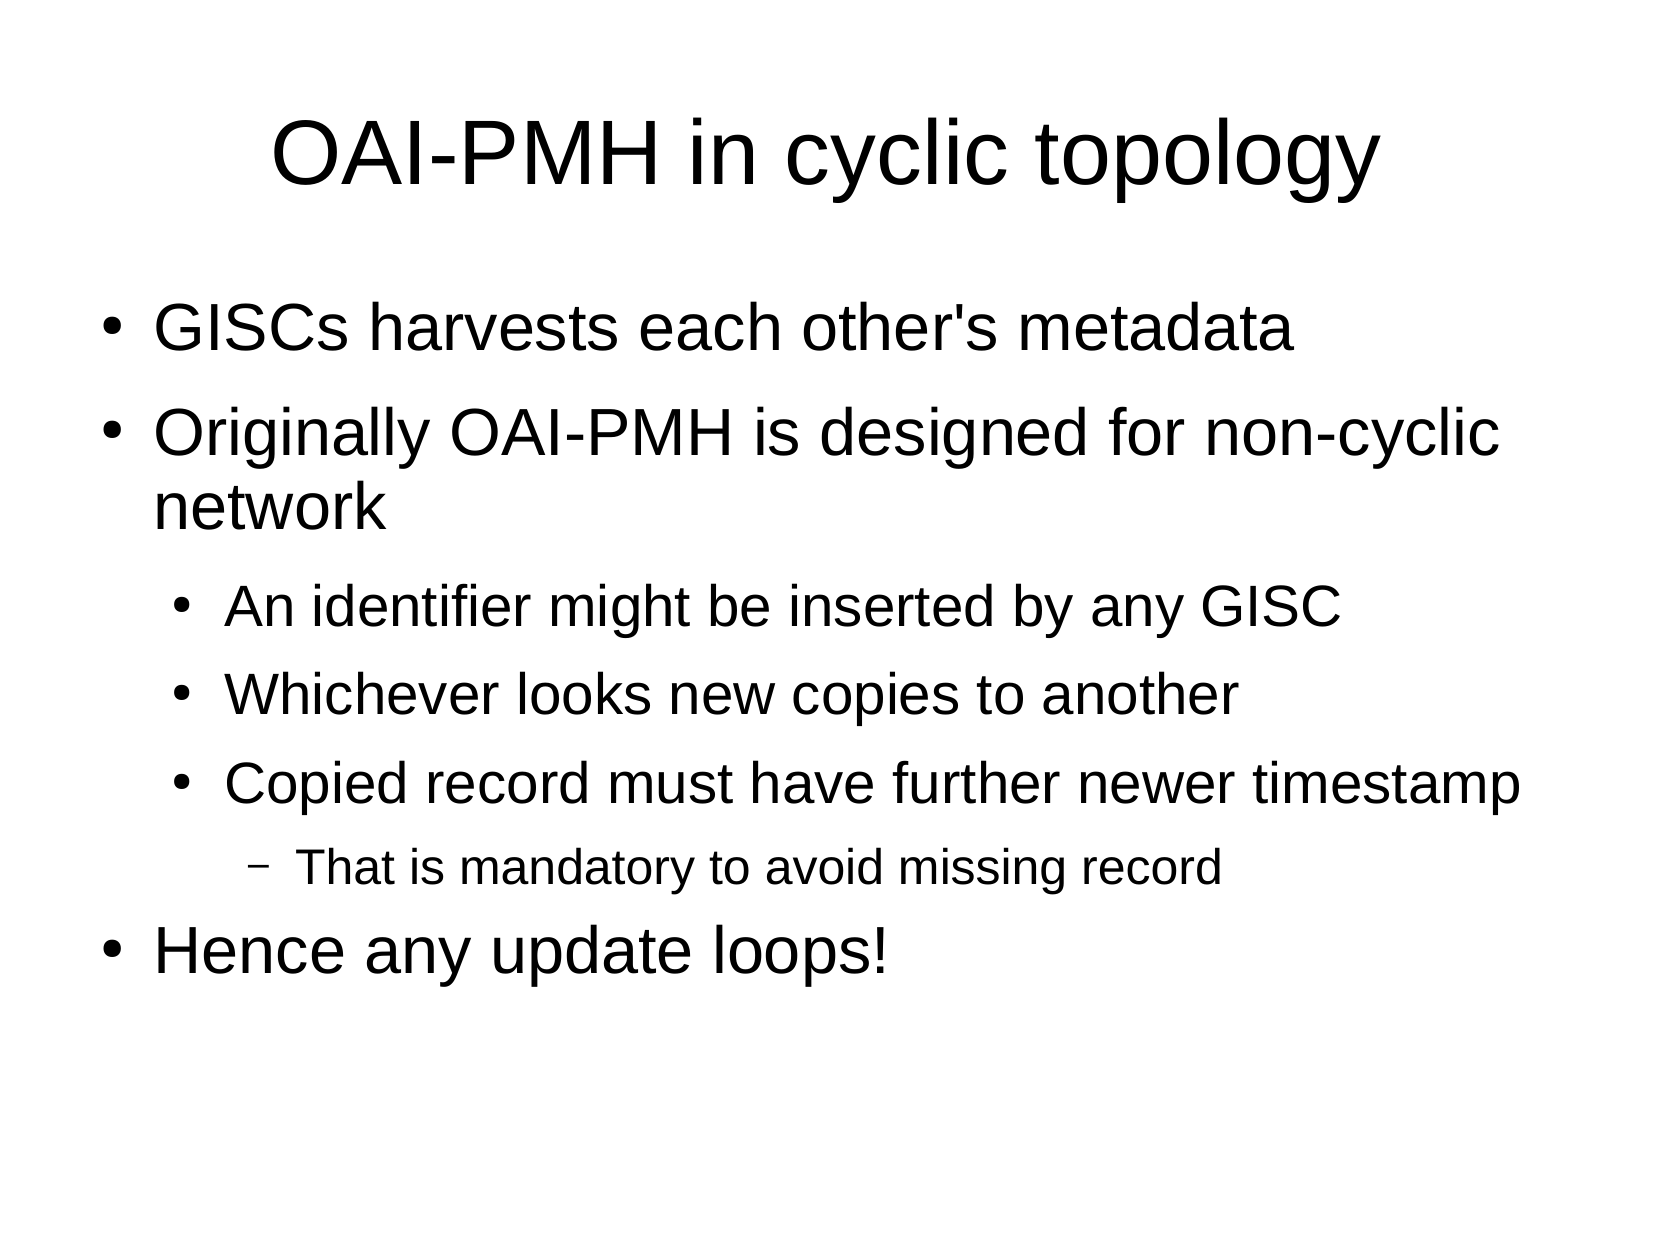

# OAI-PMH in cyclic topology
GISCs harvests each other's metadata
Originally OAI-PMH is designed for non-cyclic network
An identifier might be inserted by any GISC
Whichever looks new copies to another
Copied record must have further newer timestamp
That is mandatory to avoid missing record
Hence any update loops!